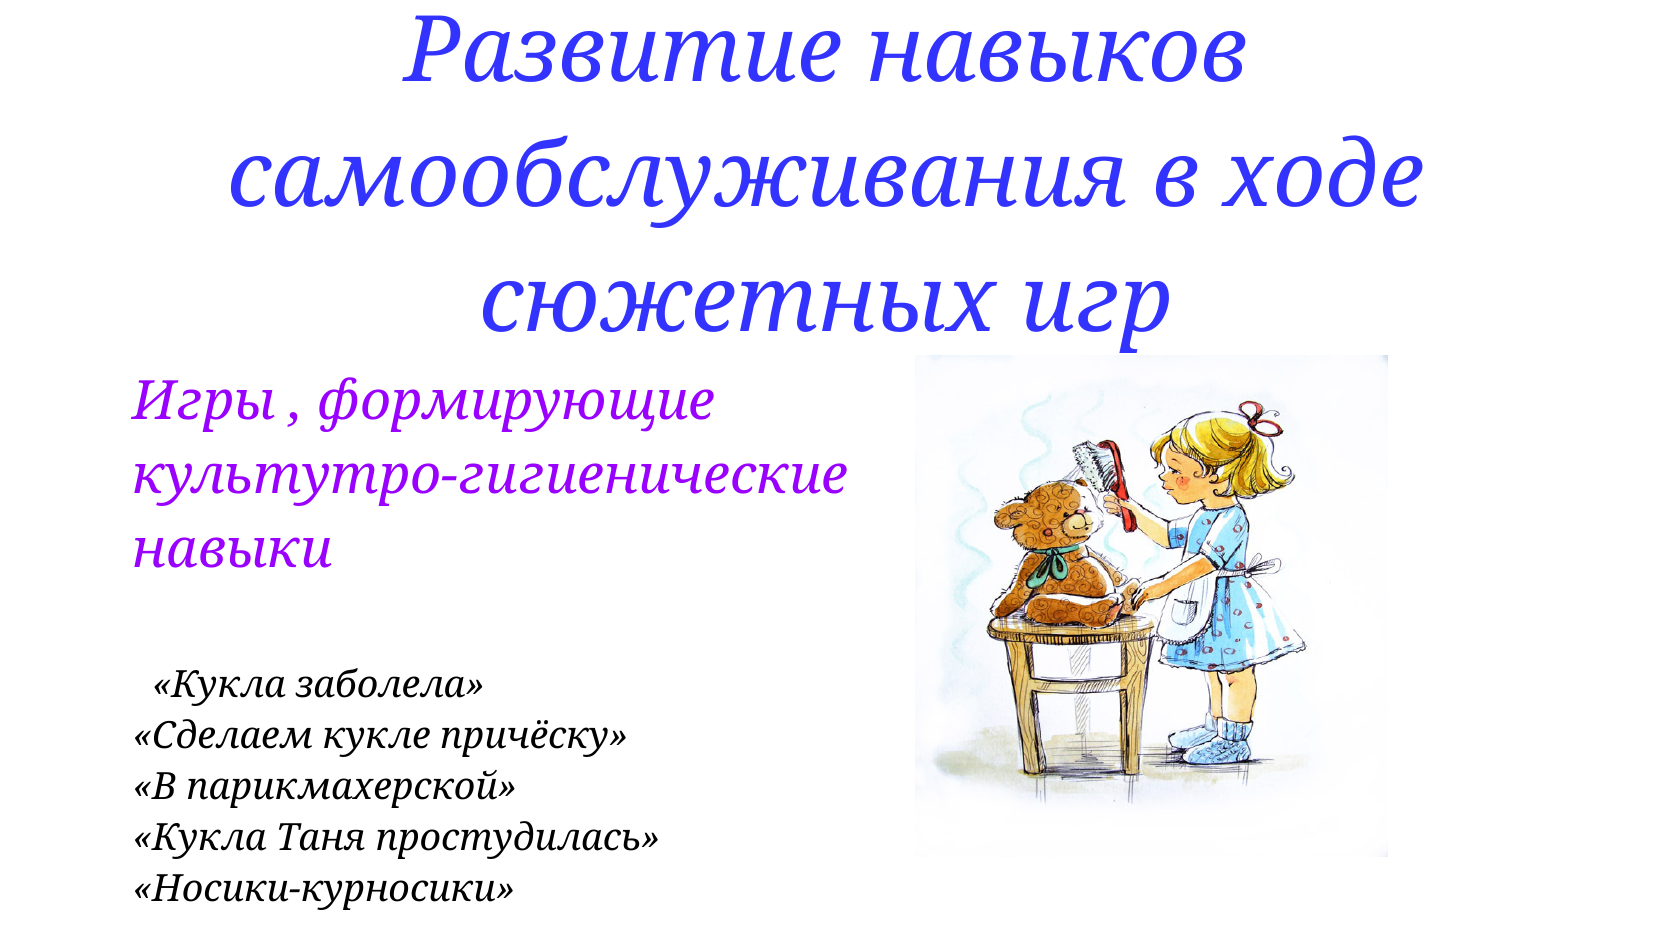

# Развитие навыков самообслуживания в ходе сюжетных игр
Игры , формирующие культутро-гигиенические навыки
 «Кукла заболела»
«Сделаем кукле причёску»
«В парикмахерской»
«Кукла Таня простудилась»
«Носики-курносики»